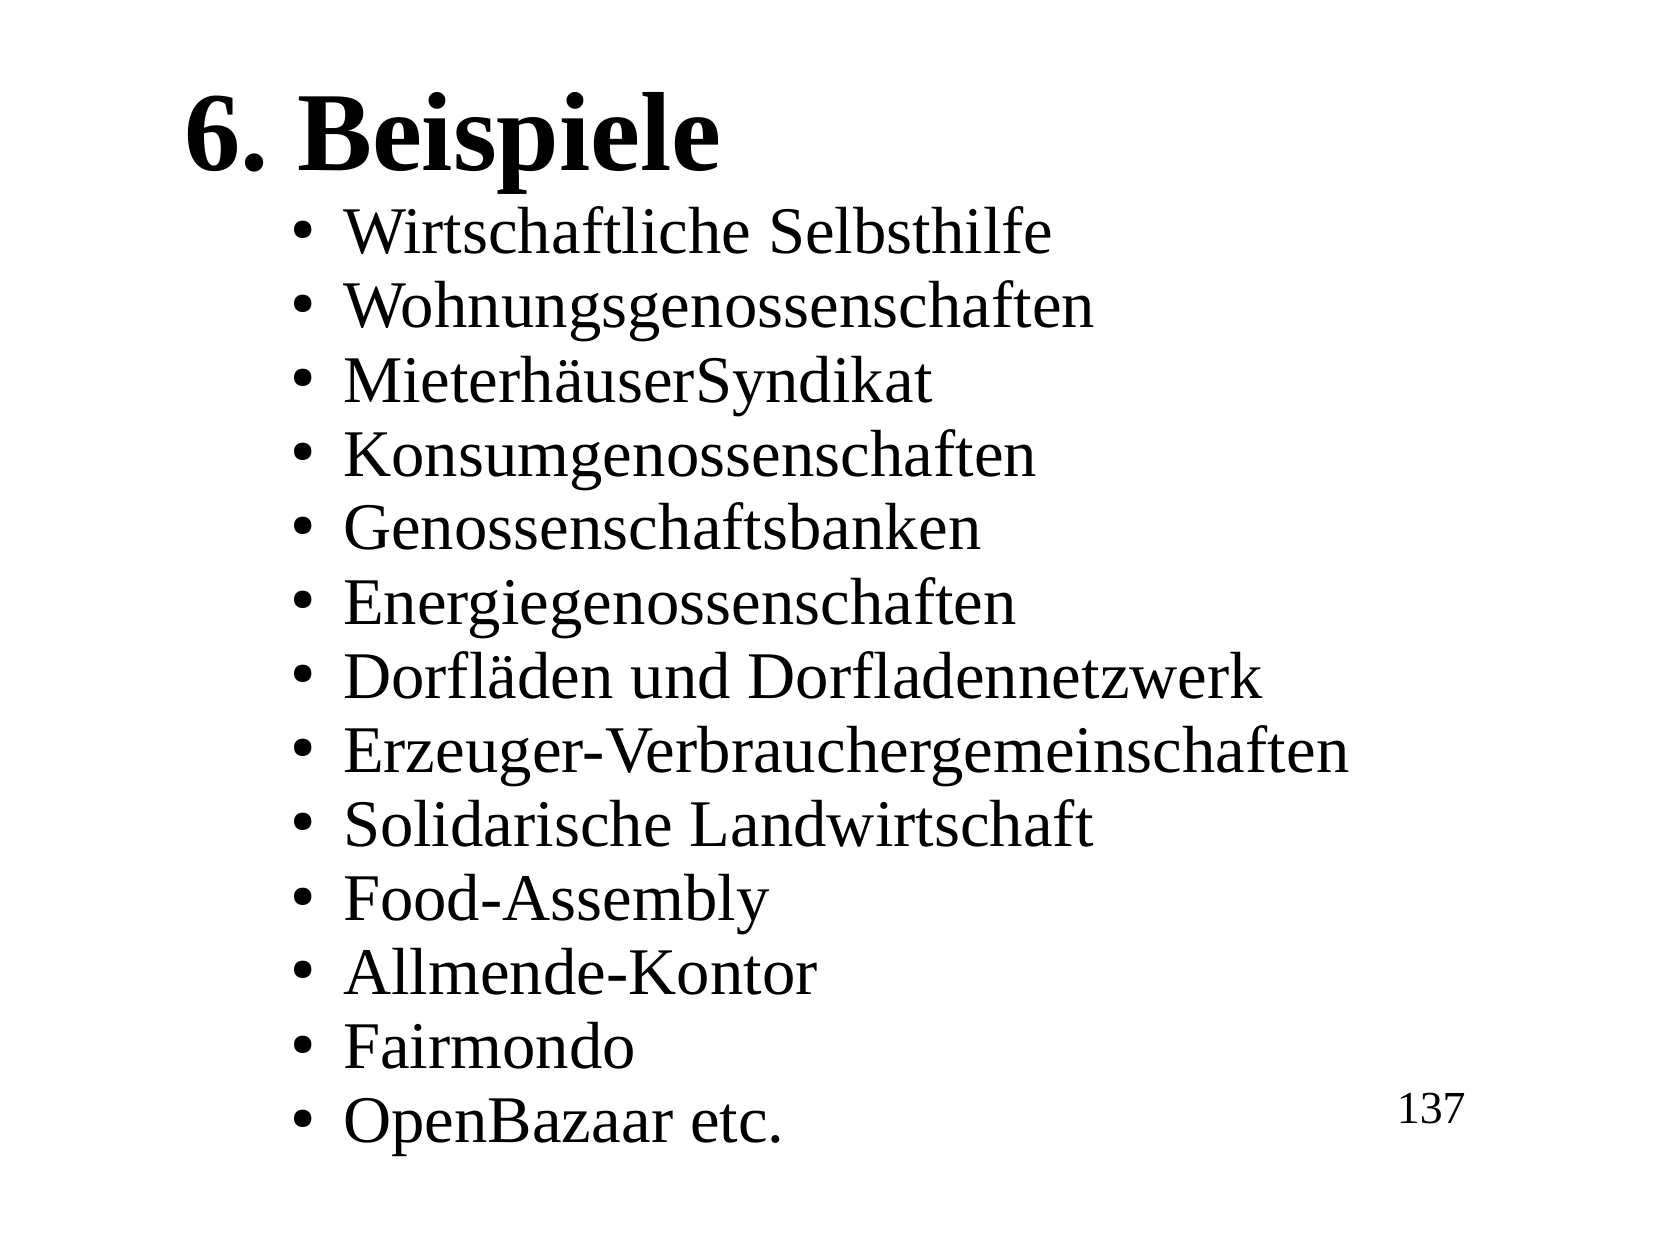

6. Beispiele
 Wirtschaftliche Selbsthilfe
 Wohnungsgenossenschaften
 MieterhäuserSyndikat
 Konsumgenossenschaften
 Genossenschaftsbanken
 Energiegenossenschaften
 Dorfläden und Dorfladennetzwerk
 Erzeuger-Verbrauchergemeinschaften
 Solidarische Landwirtschaft
 Food-Assembly
 Allmende-Kontor
 Fairmondo
 OpenBazaar etc.